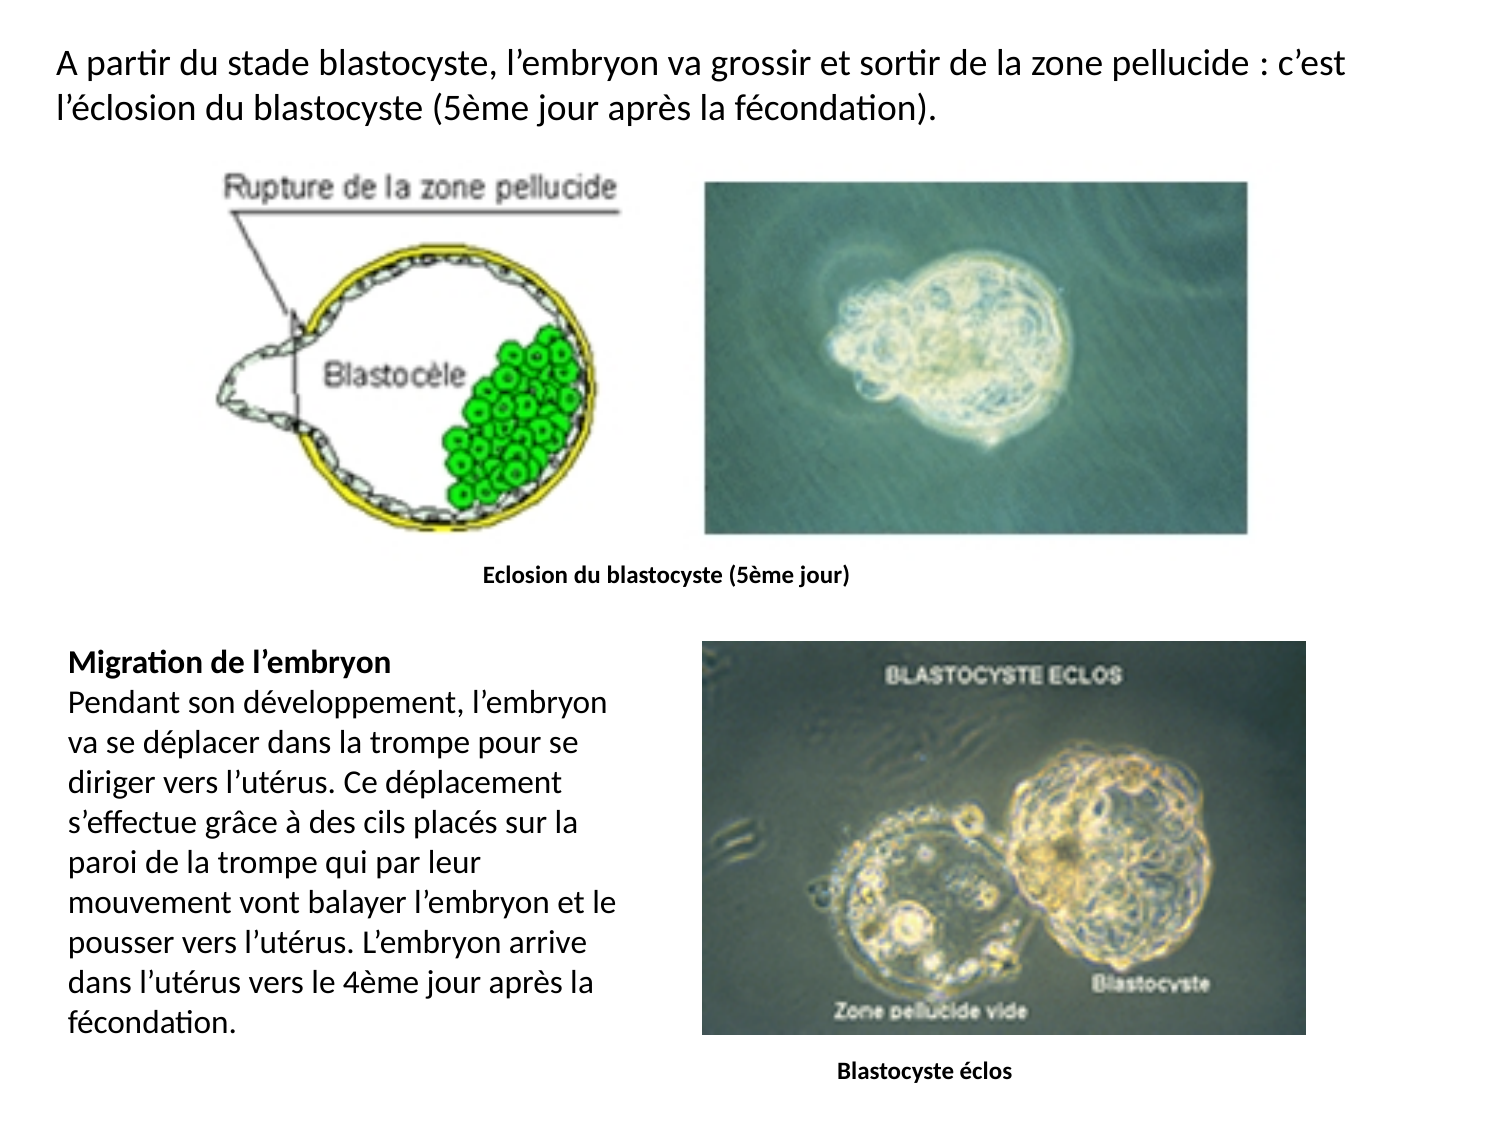

A partir du stade blastocyste, l’embryon va grossir et sortir de la zone pellucide : c’est l’éclosion du blastocyste (5ème jour après la fécondation).
Eclosion du blastocyste (5ème jour)
Migration de l’embryon
Pendant son développement, l’embryon va se déplacer dans la trompe pour se diriger vers l’utérus. Ce déplacement s’effectue grâce à des cils placés sur la paroi de la trompe qui par leur mouvement vont balayer l’embryon et le pousser vers l’utérus. L’embryon arrive dans l’utérus vers le 4ème jour après la fécondation.
Blastocyste éclos